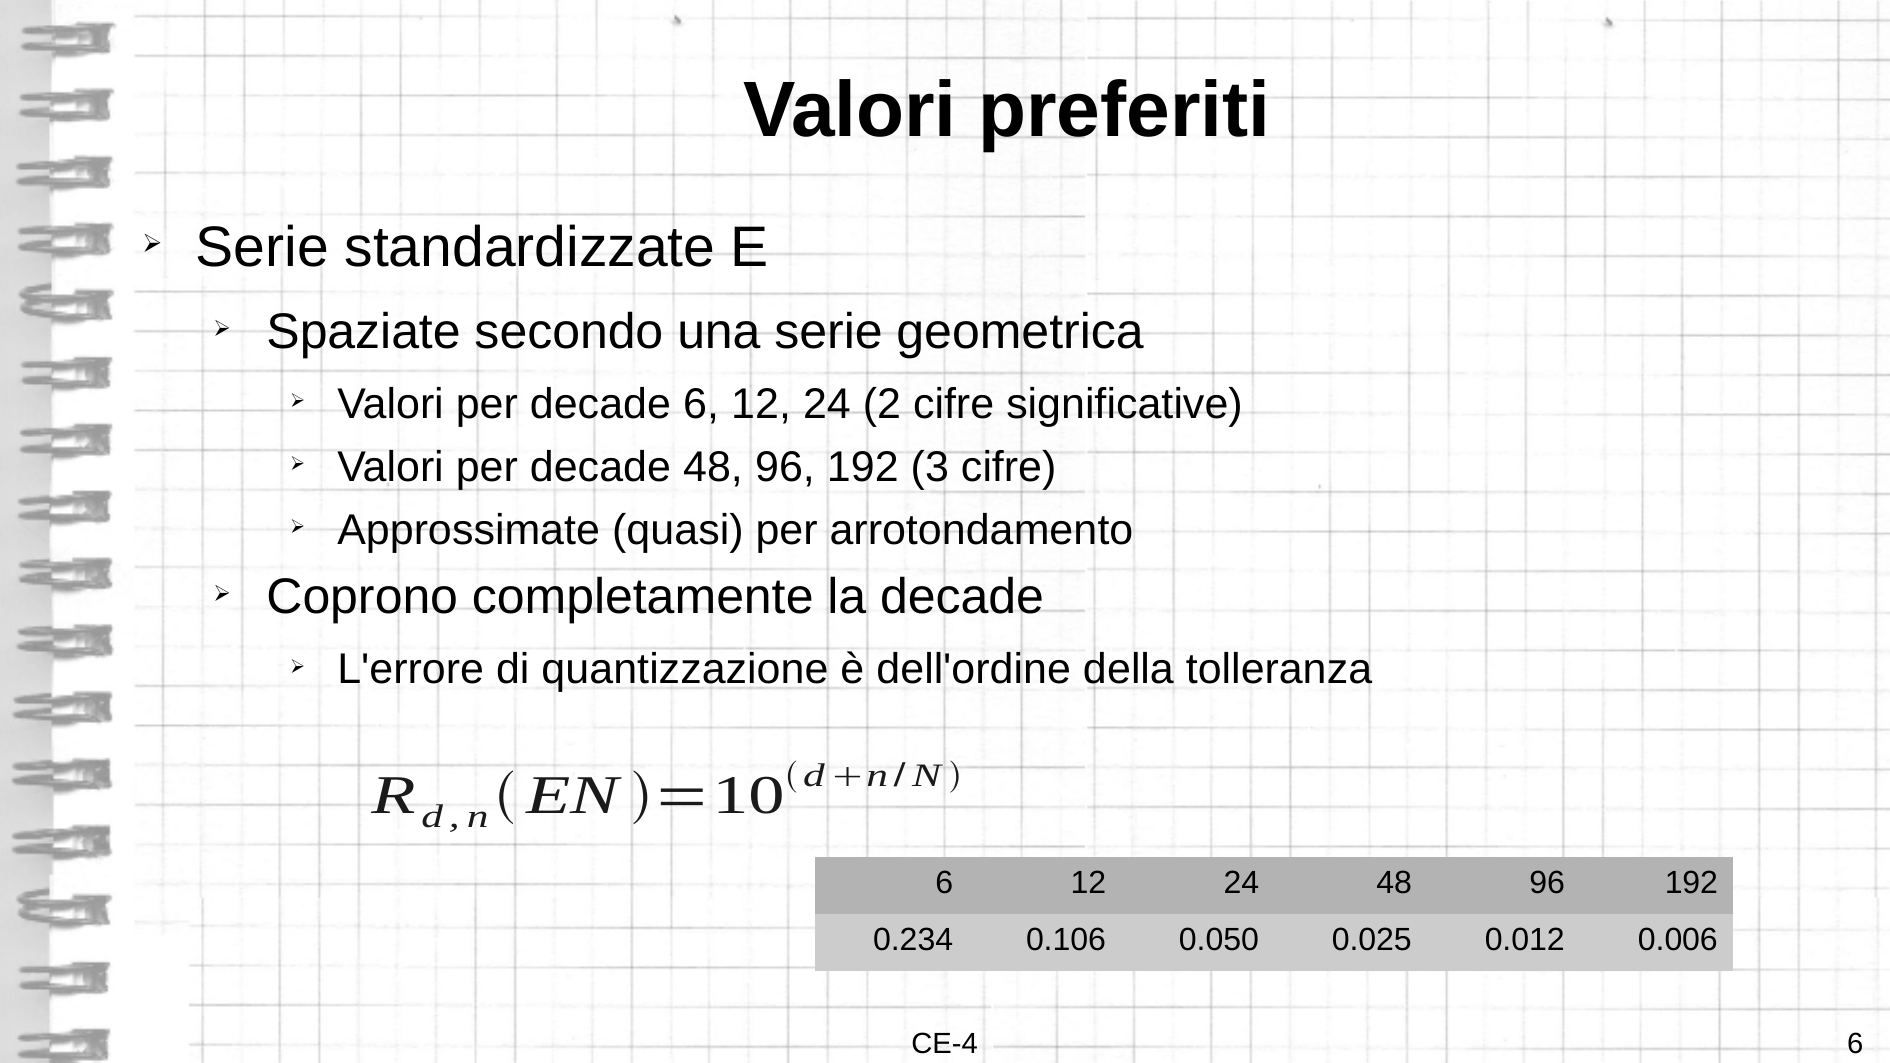

# Valori preferiti
Serie standardizzate E
Spaziate secondo una serie geometrica
Valori per decade 6, 12, 24 (2 cifre significative)
Valori per decade 48, 96, 192 (3 cifre)
Approssimate (quasi) per arrotondamento
Coprono completamente la decade
L'errore di quantizzazione è dell'ordine della tolleranza
| 6 | 12 | 24 | 48 | 96 | 192 |
| --- | --- | --- | --- | --- | --- |
| 0.234 | 0.106 | 0.050 | 0.025 | 0.012 | 0.006 |
CE-4
6